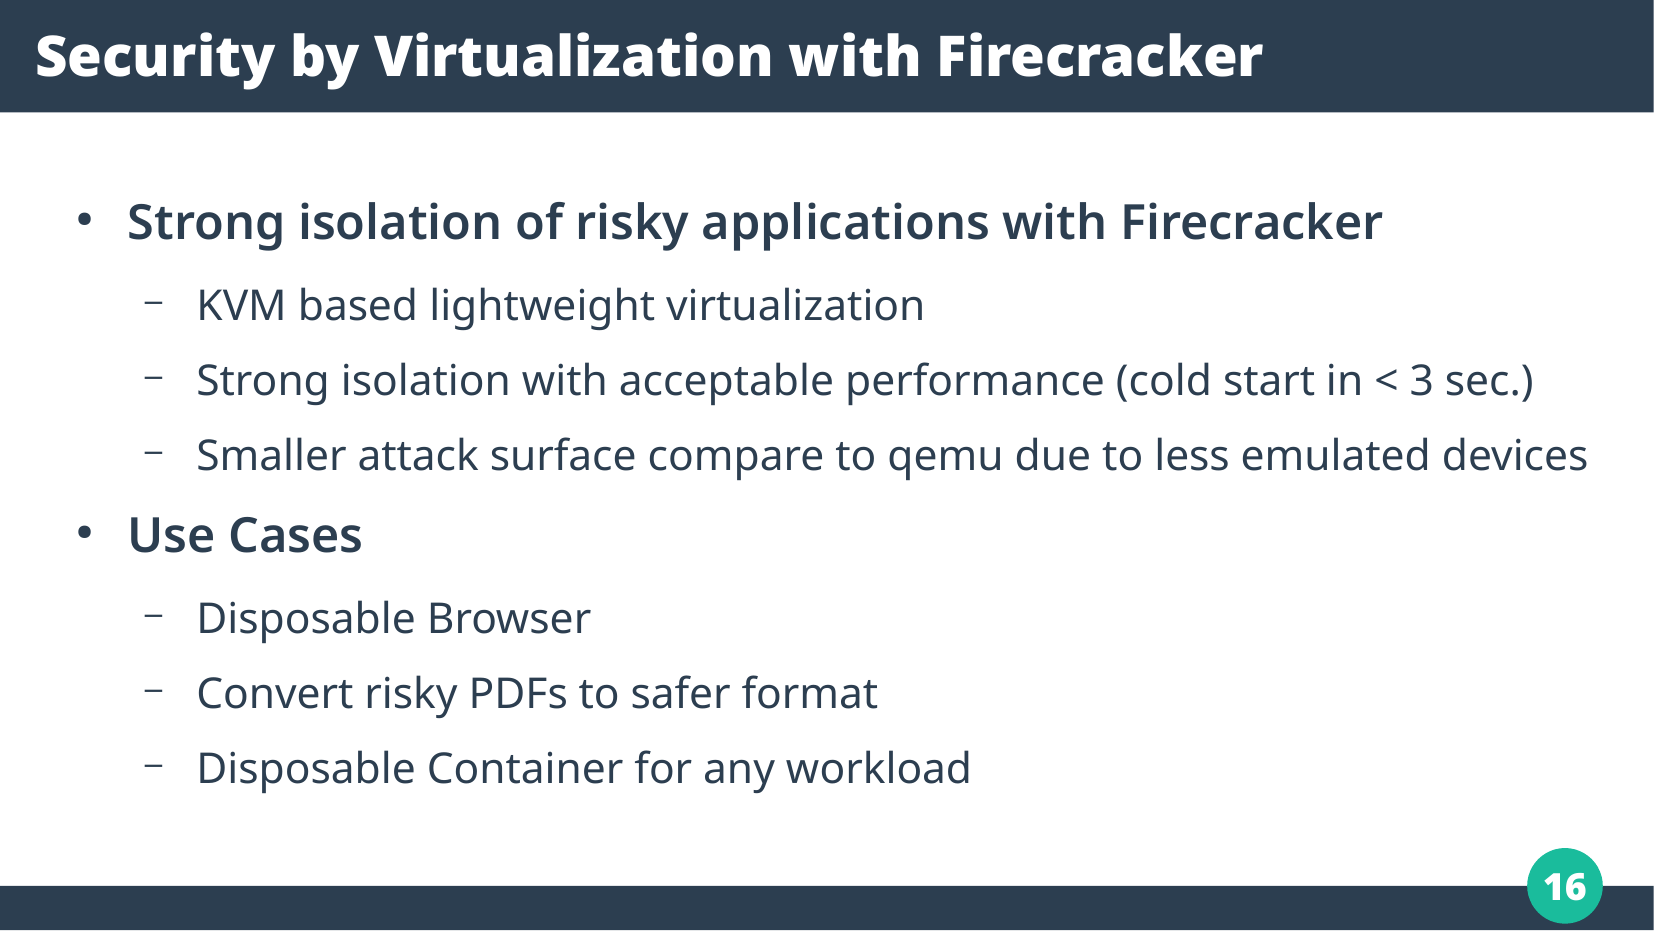

# Security by Virtualization with Firecracker
Strong isolation of risky applications with Firecracker
KVM based lightweight virtualization
Strong isolation with acceptable performance (cold start in < 3 sec.)
Smaller attack surface compare to qemu due to less emulated devices
Use Cases
Disposable Browser
Convert risky PDFs to safer format
Disposable Container for any workload